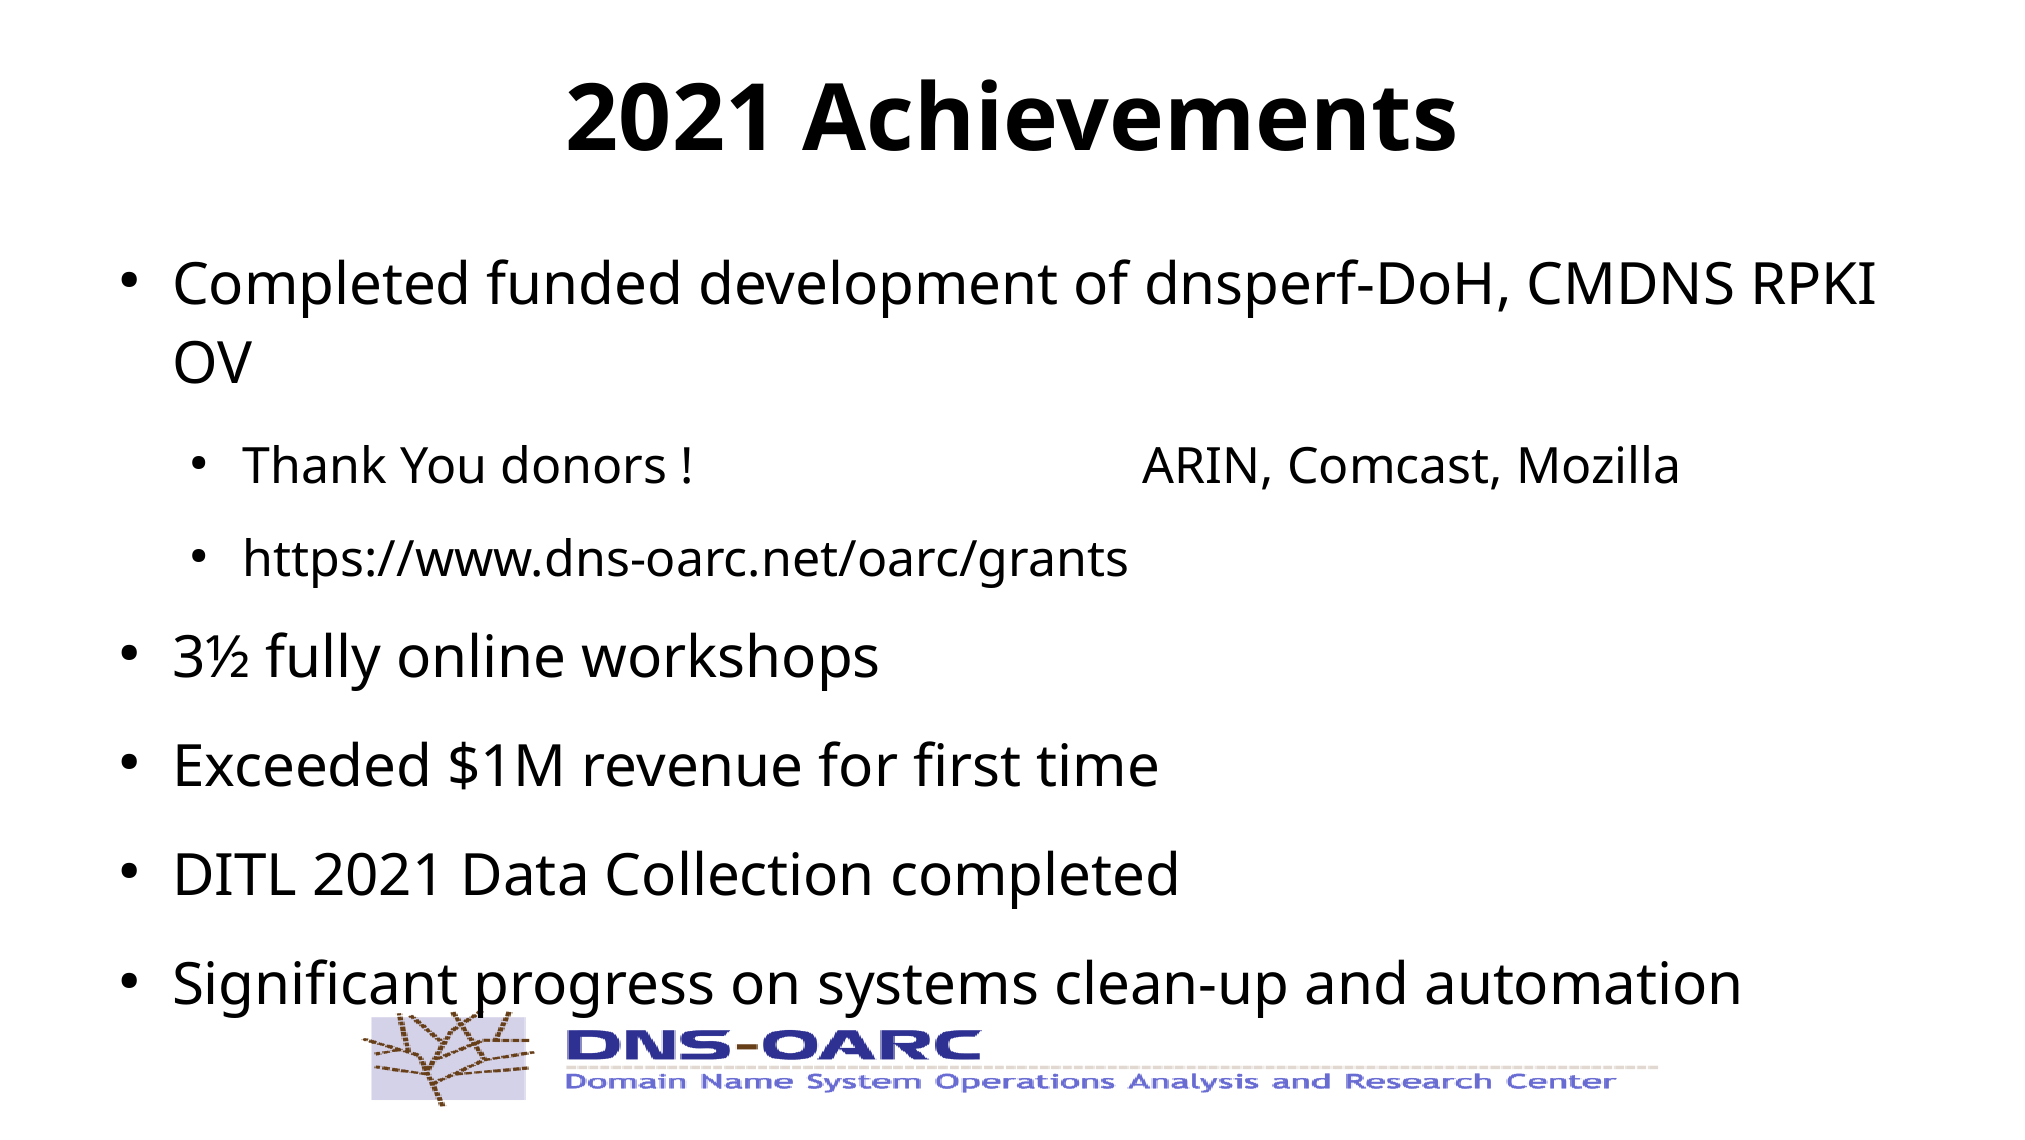

# 2021 Achievements
Completed funded development of dnsperf-DoH, CMDNS RPKI OV
Thank You donors !						ARIN, Comcast, Mozilla
https://www.dns-oarc.net/oarc/grants
3½ fully online workshops
Exceeded $1M revenue for first time
DITL 2021 Data Collection completed
Significant progress on systems clean-up and automation